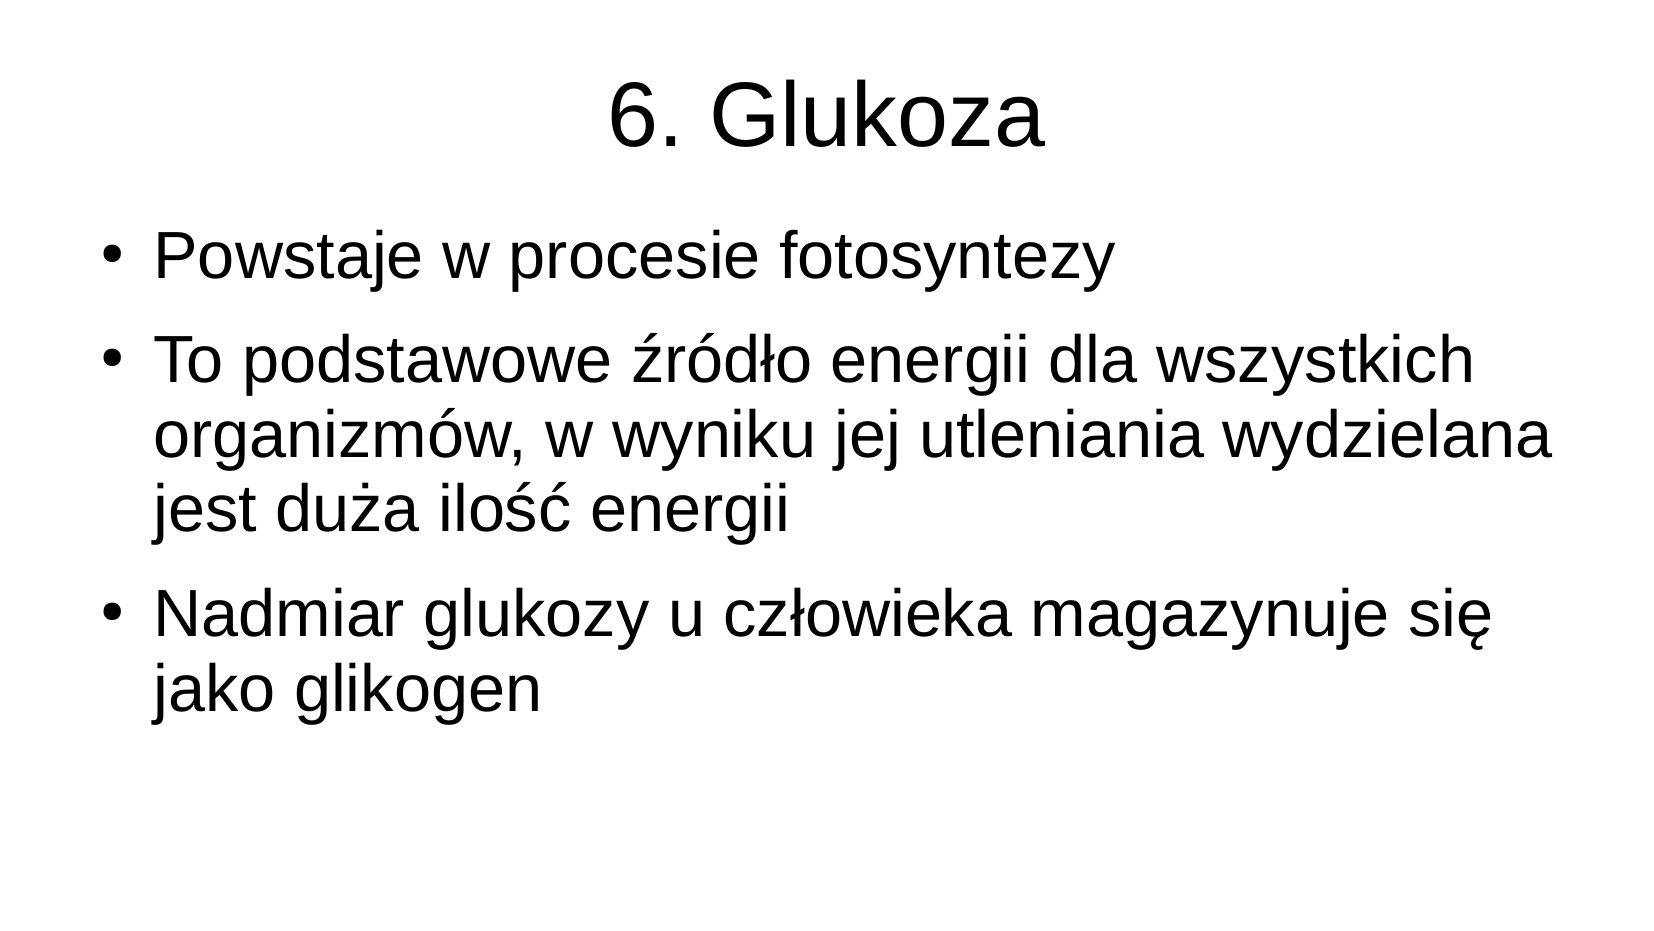

# 6. Glukoza
Powstaje w procesie fotosyntezy
To podstawowe źródło energii dla wszystkich organizmów, w wyniku jej utleniania wydzielana jest duża ilość energii
Nadmiar glukozy u człowieka magazynuje się jako glikogen